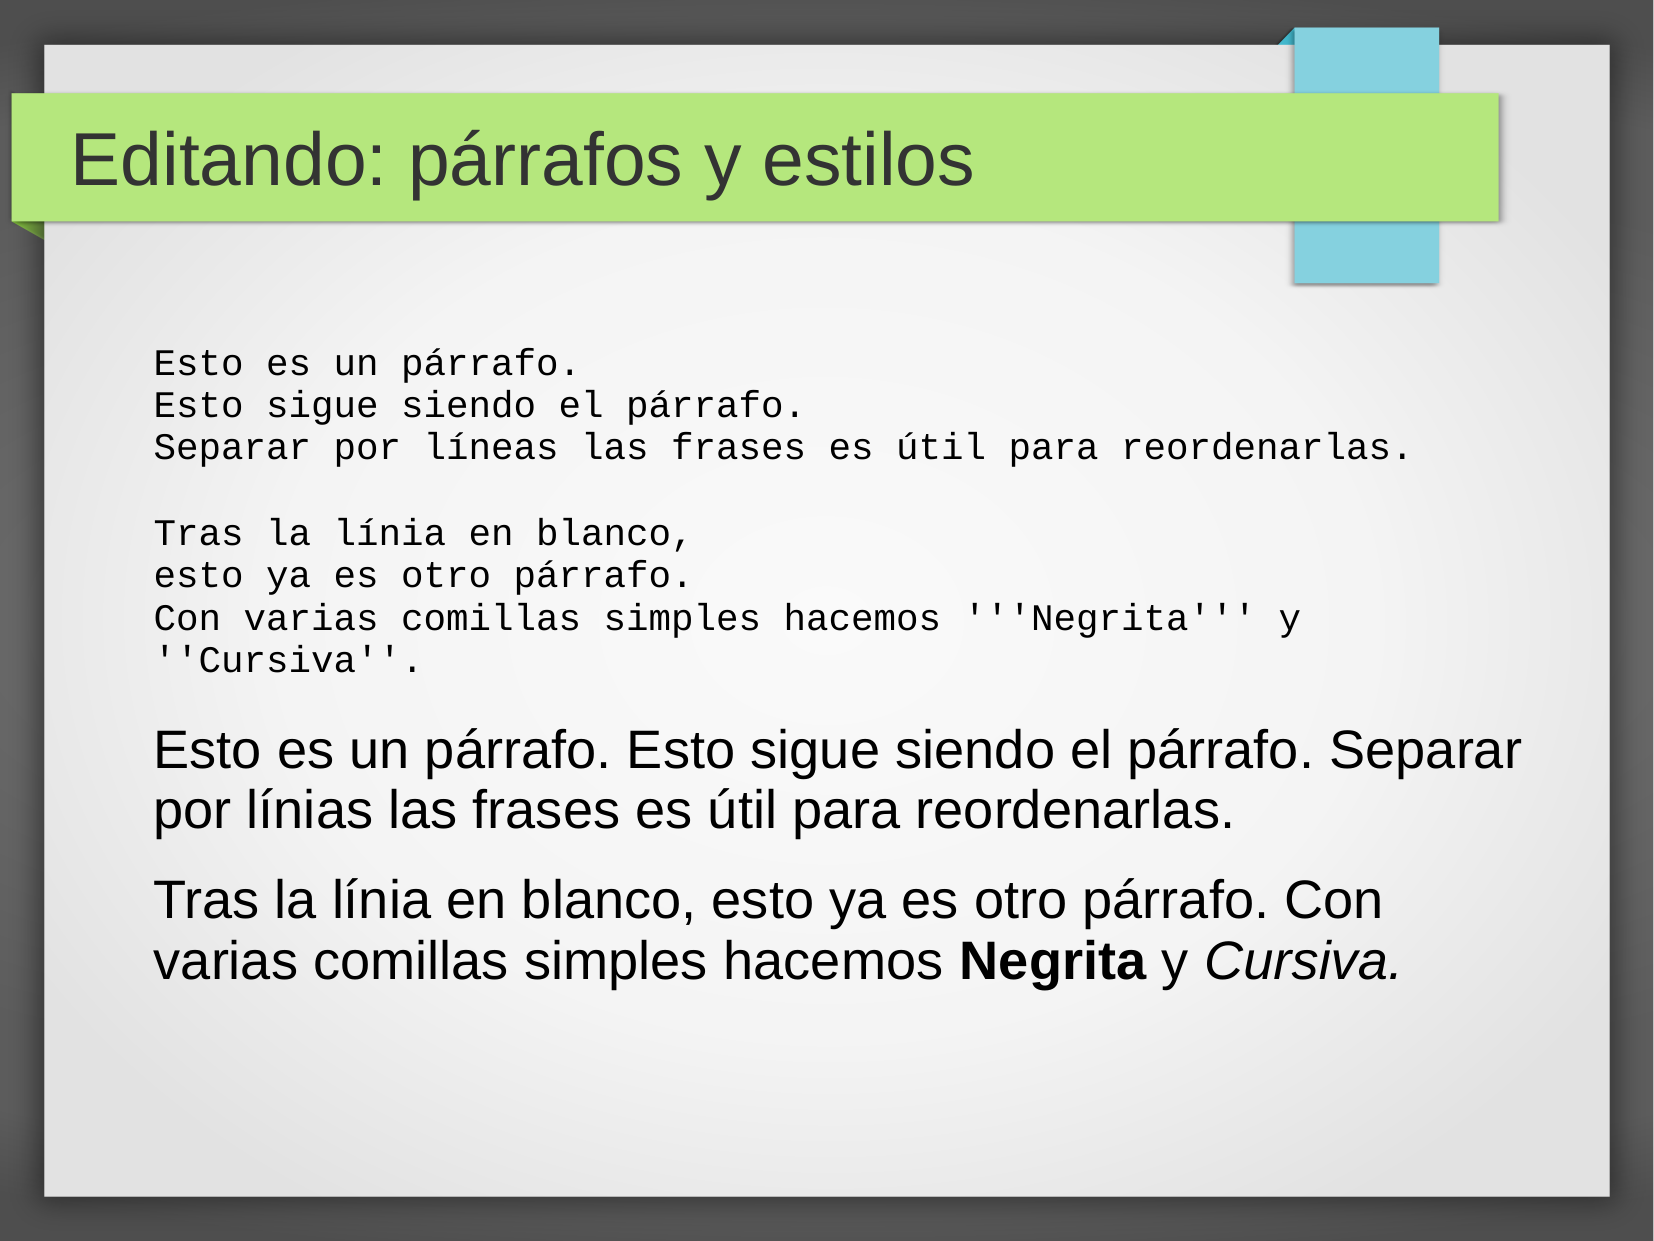

# Editando: párrafos y estilos
Esto es un párrafo.
Esto sigue siendo el párrafo.
Separar por líneas las frases es útil para reordenarlas.
Tras la línia en blanco,
esto ya es otro párrafo.
Con varias comillas simples hacemos '''Negrita''' y ''Cursiva''.
Esto es un párrafo. Esto sigue siendo el párrafo. Separar por línias las frases es útil para reordenarlas.
Tras la línia en blanco, esto ya es otro párrafo. Con varias comillas simples hacemos Negrita y Cursiva.